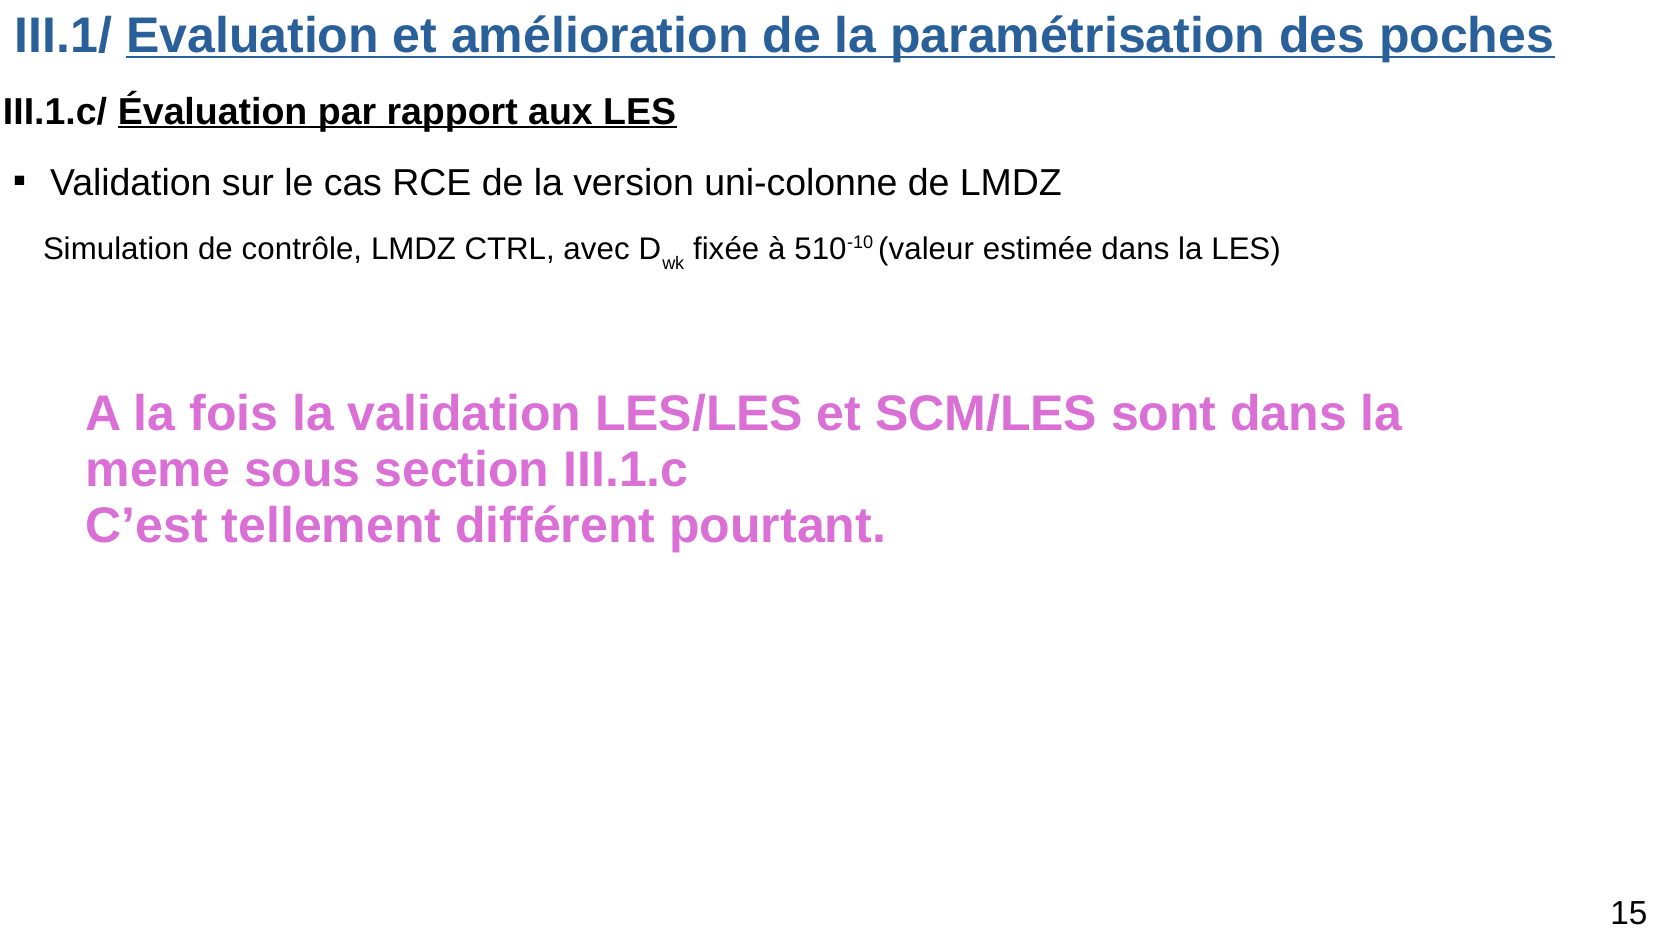

III.1/ Evaluation et amélioration de la paramétrisation des poches
III.1.c/ Évaluation par rapport aux LES
Validation sur le cas RCE de la version uni-colonne de LMDZ
 Simulation de contrôle, LMDZ CTRL, avec Dwk fixée à 510-10 (valeur estimée dans la LES)
A la fois la validation LES/LES et SCM/LES sont dans la
meme sous section III.1.c
C’est tellement différent pourtant.
15